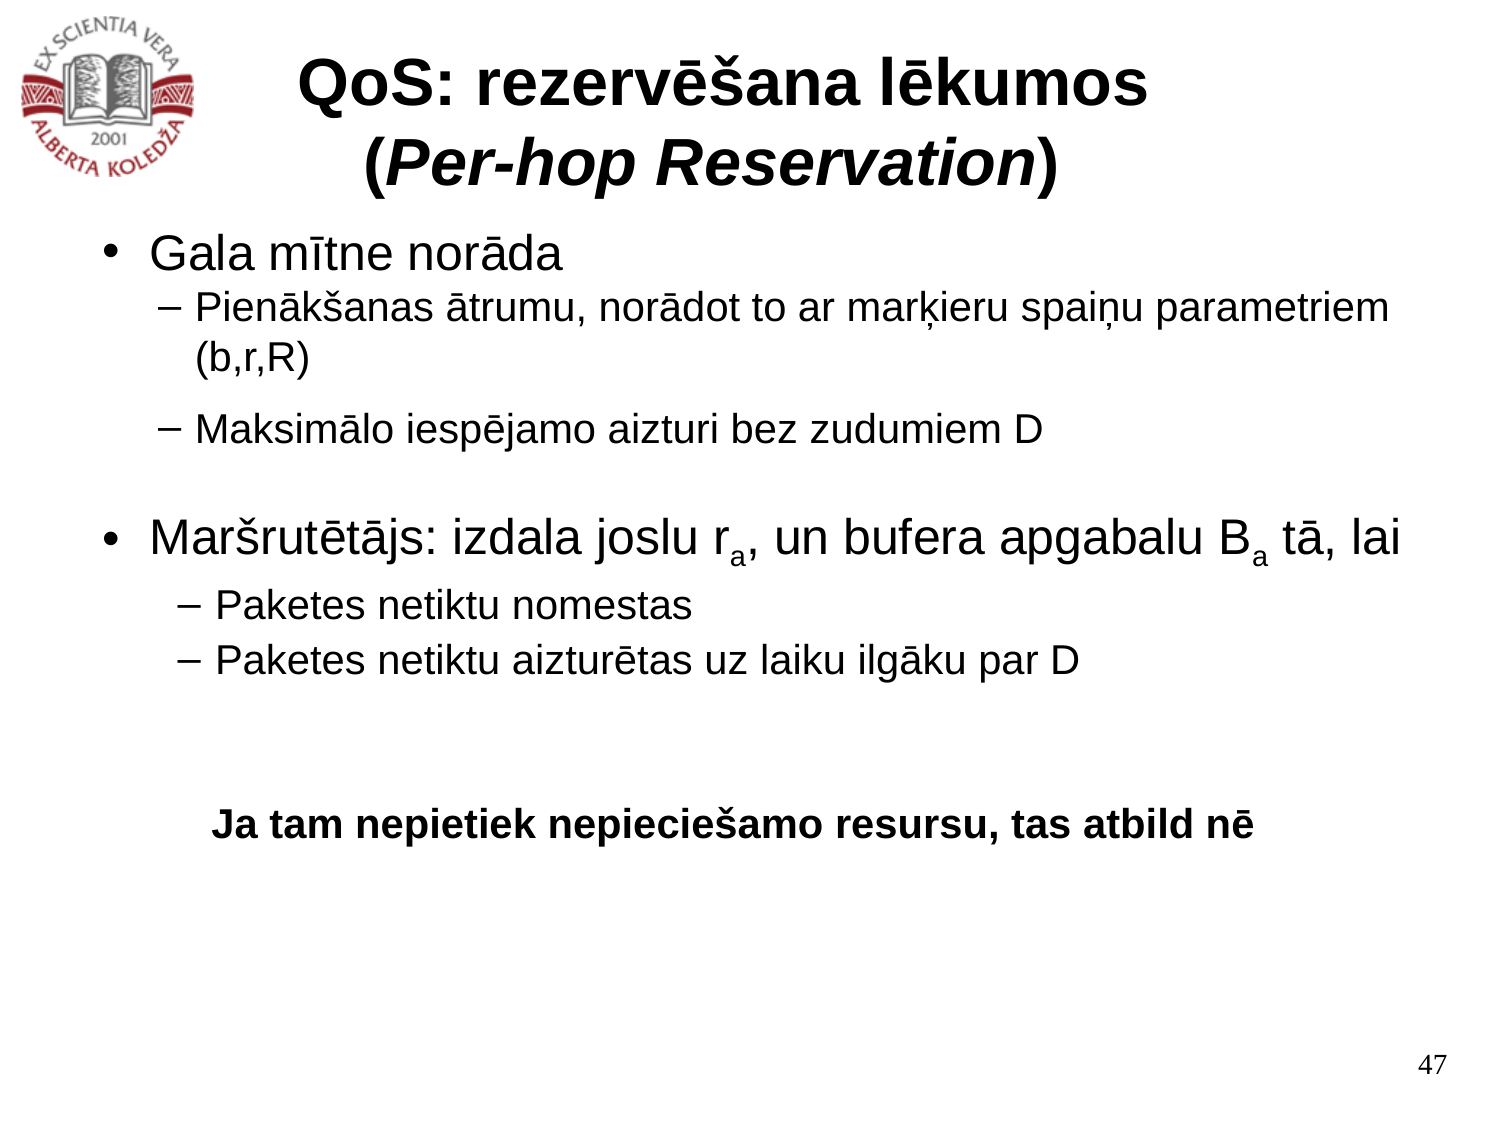

# QoS: rezervēšana lēkumos (Per-hop Reservation)
Gala mītne norāda
Pienākšanas ātrumu, norādot to ar marķieru spaiņu parametriem (b,r,R)
Maksimālo iespējamo aizturi bez zudumiem D
Maršrutētājs: izdala joslu ra, un bufera apgabalu Ba tā, lai
Paketes netiktu nomestas
Paketes netiktu aizturētas uz laiku ilgāku par D
Ja tam nepietiek nepieciešamo resursu, tas atbild nē